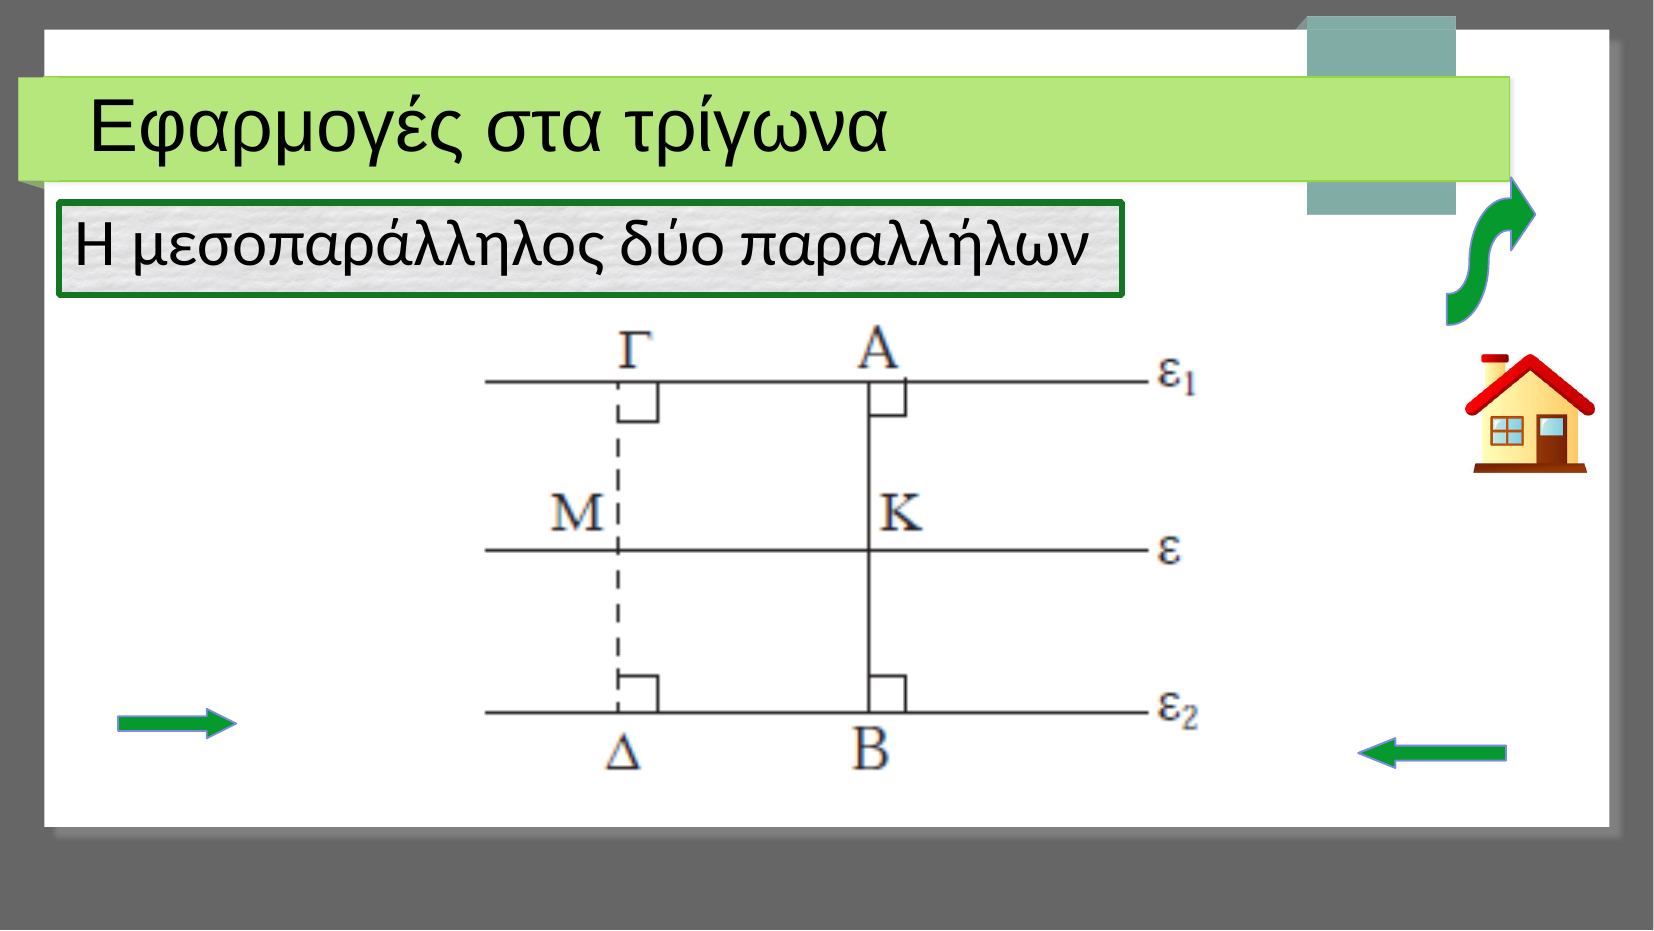

# Εφαρμογές στα τρίγωνα
Η μεσοπαράλληλος δύο παραλλήλων